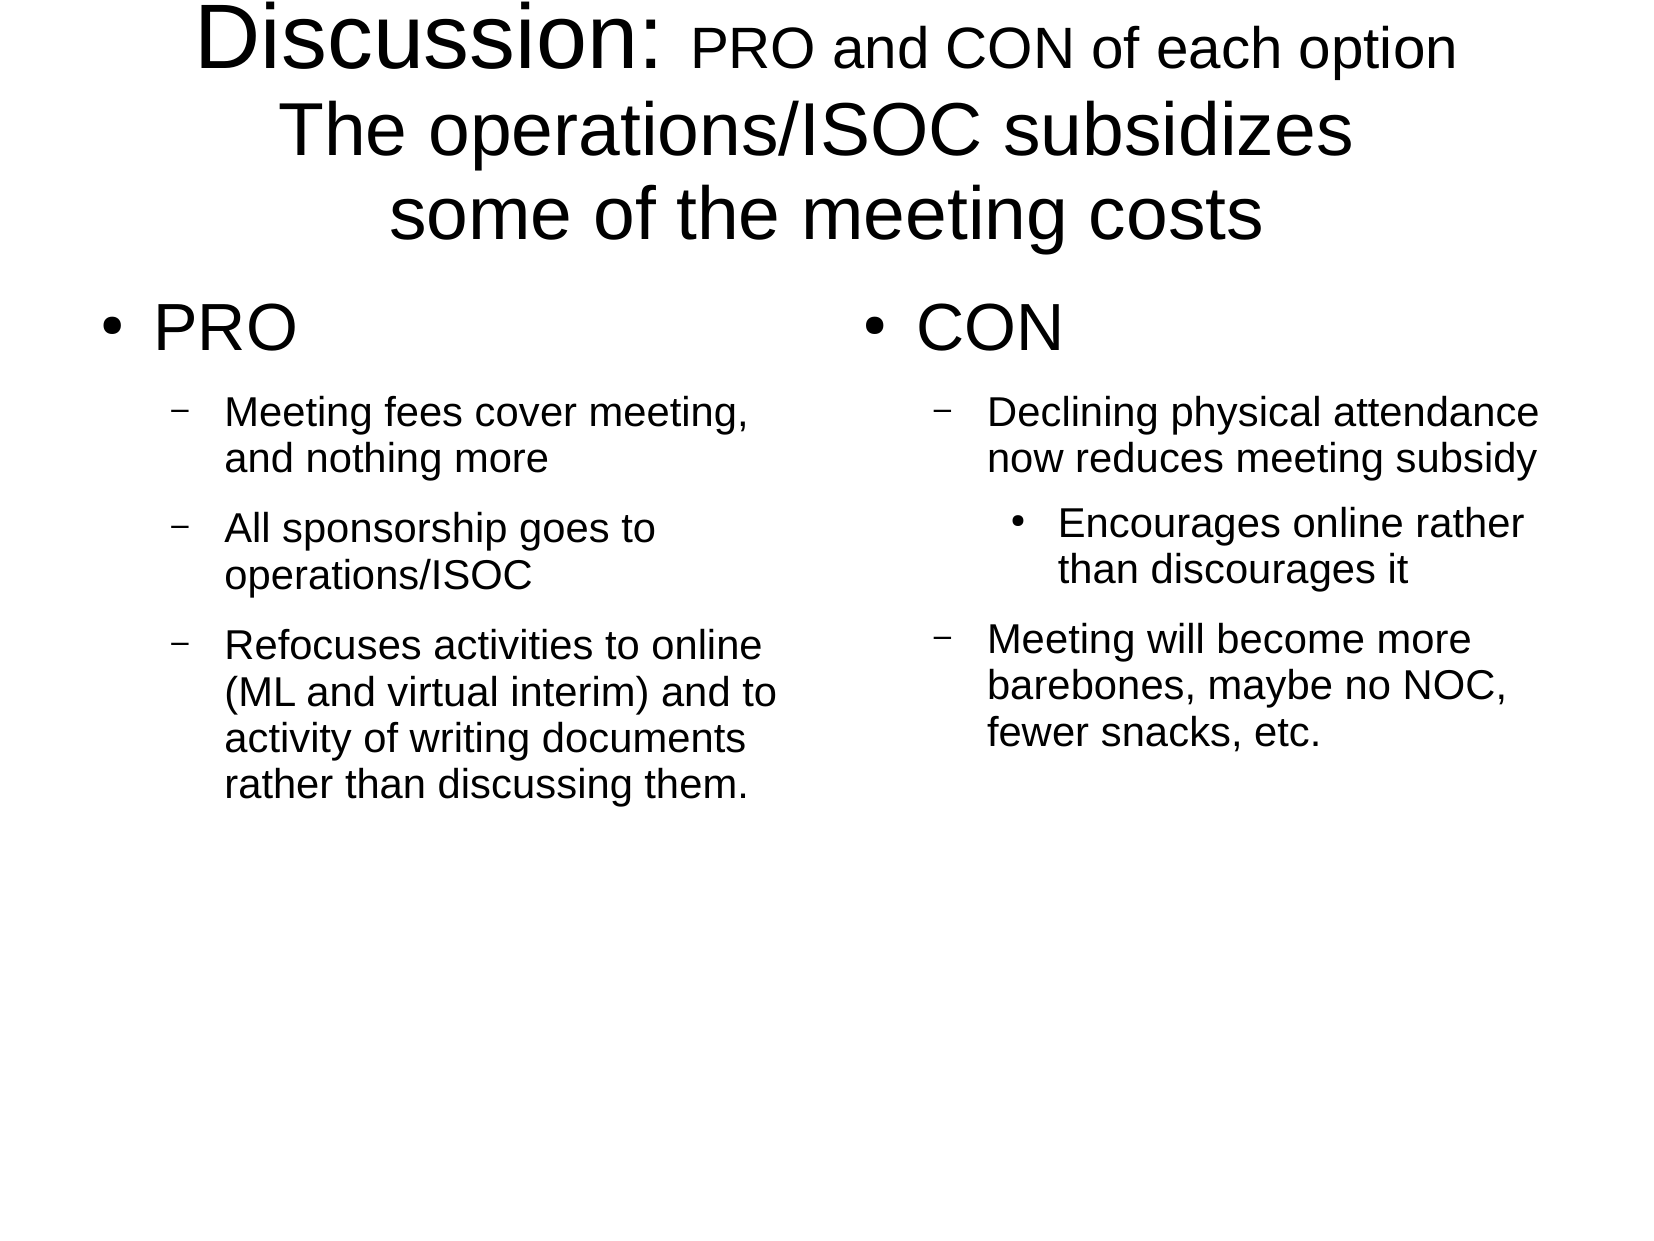

# Discussion: PRO and CON of each option The operations/ISOC subsidizes some of the meeting costs
PRO
Meeting fees cover meeting, and nothing more
All sponsorship goes to operations/ISOC
Refocuses activities to online (ML and virtual interim) and to activity of writing documents rather than discussing them.
CON
Declining physical attendance now reduces meeting subsidy
Encourages online rather than discourages it
Meeting will become more barebones, maybe no NOC, fewer snacks, etc.